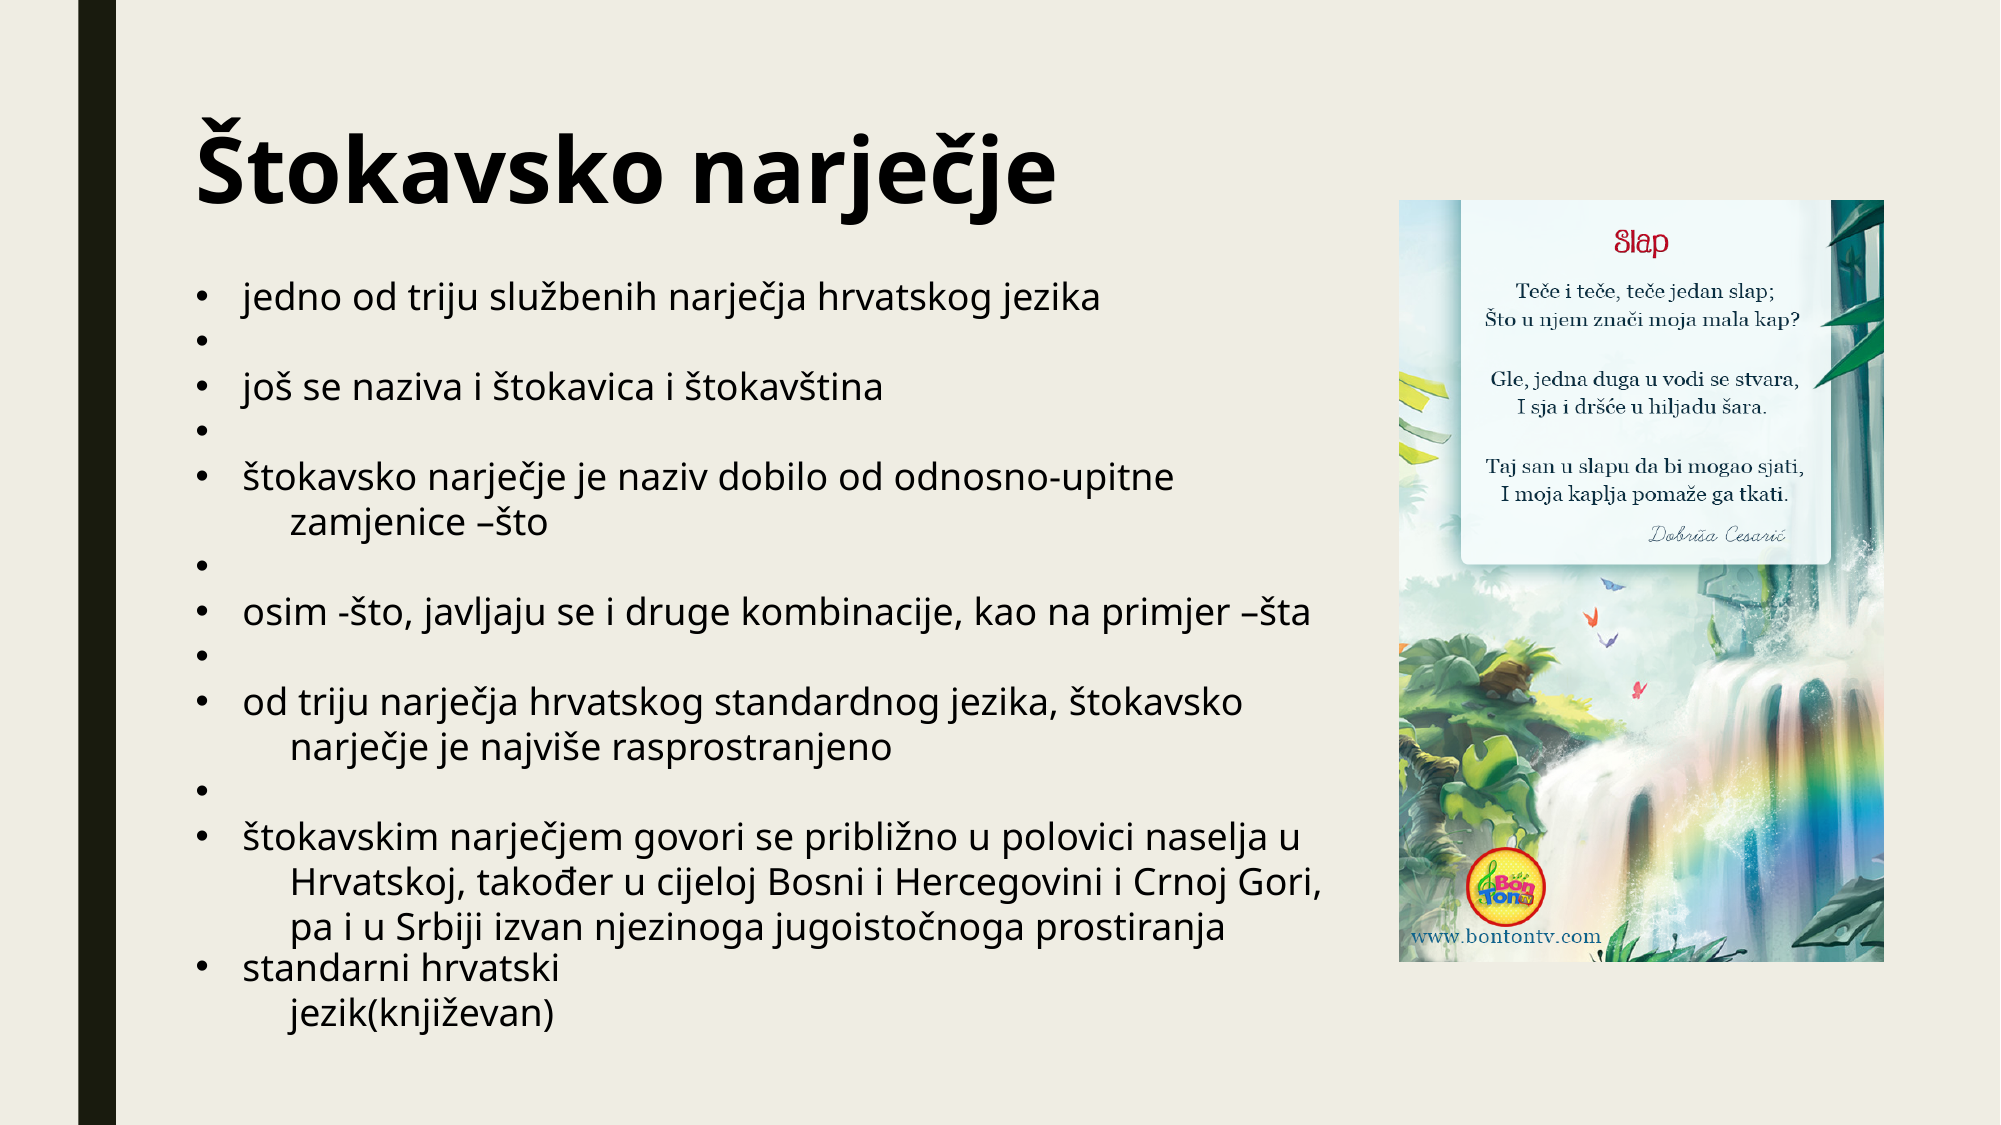

Štokavsko narječje
jedno od triju službenih narječja hrvatskog jezika
još se naziva i štokavica i štokavština
štokavsko narječje je naziv dobilo od odnosno-upitne zamjenice –što
osim -što, javljaju se i druge kombinacije, kao na primjer –šta
od triju narječja hrvatskog standardnog jezika, štokavsko narječje je najviše rasprostranjeno
štokavskim narječjem govori se približno u polovici naselja u Hrvatskoj, također u cijeloj Bosni i Hercegovini i Crnoj Gori, pa i u Srbiji izvan njezinoga jugoistočnoga prostiranja
standarni hrvatski jezik(književan)